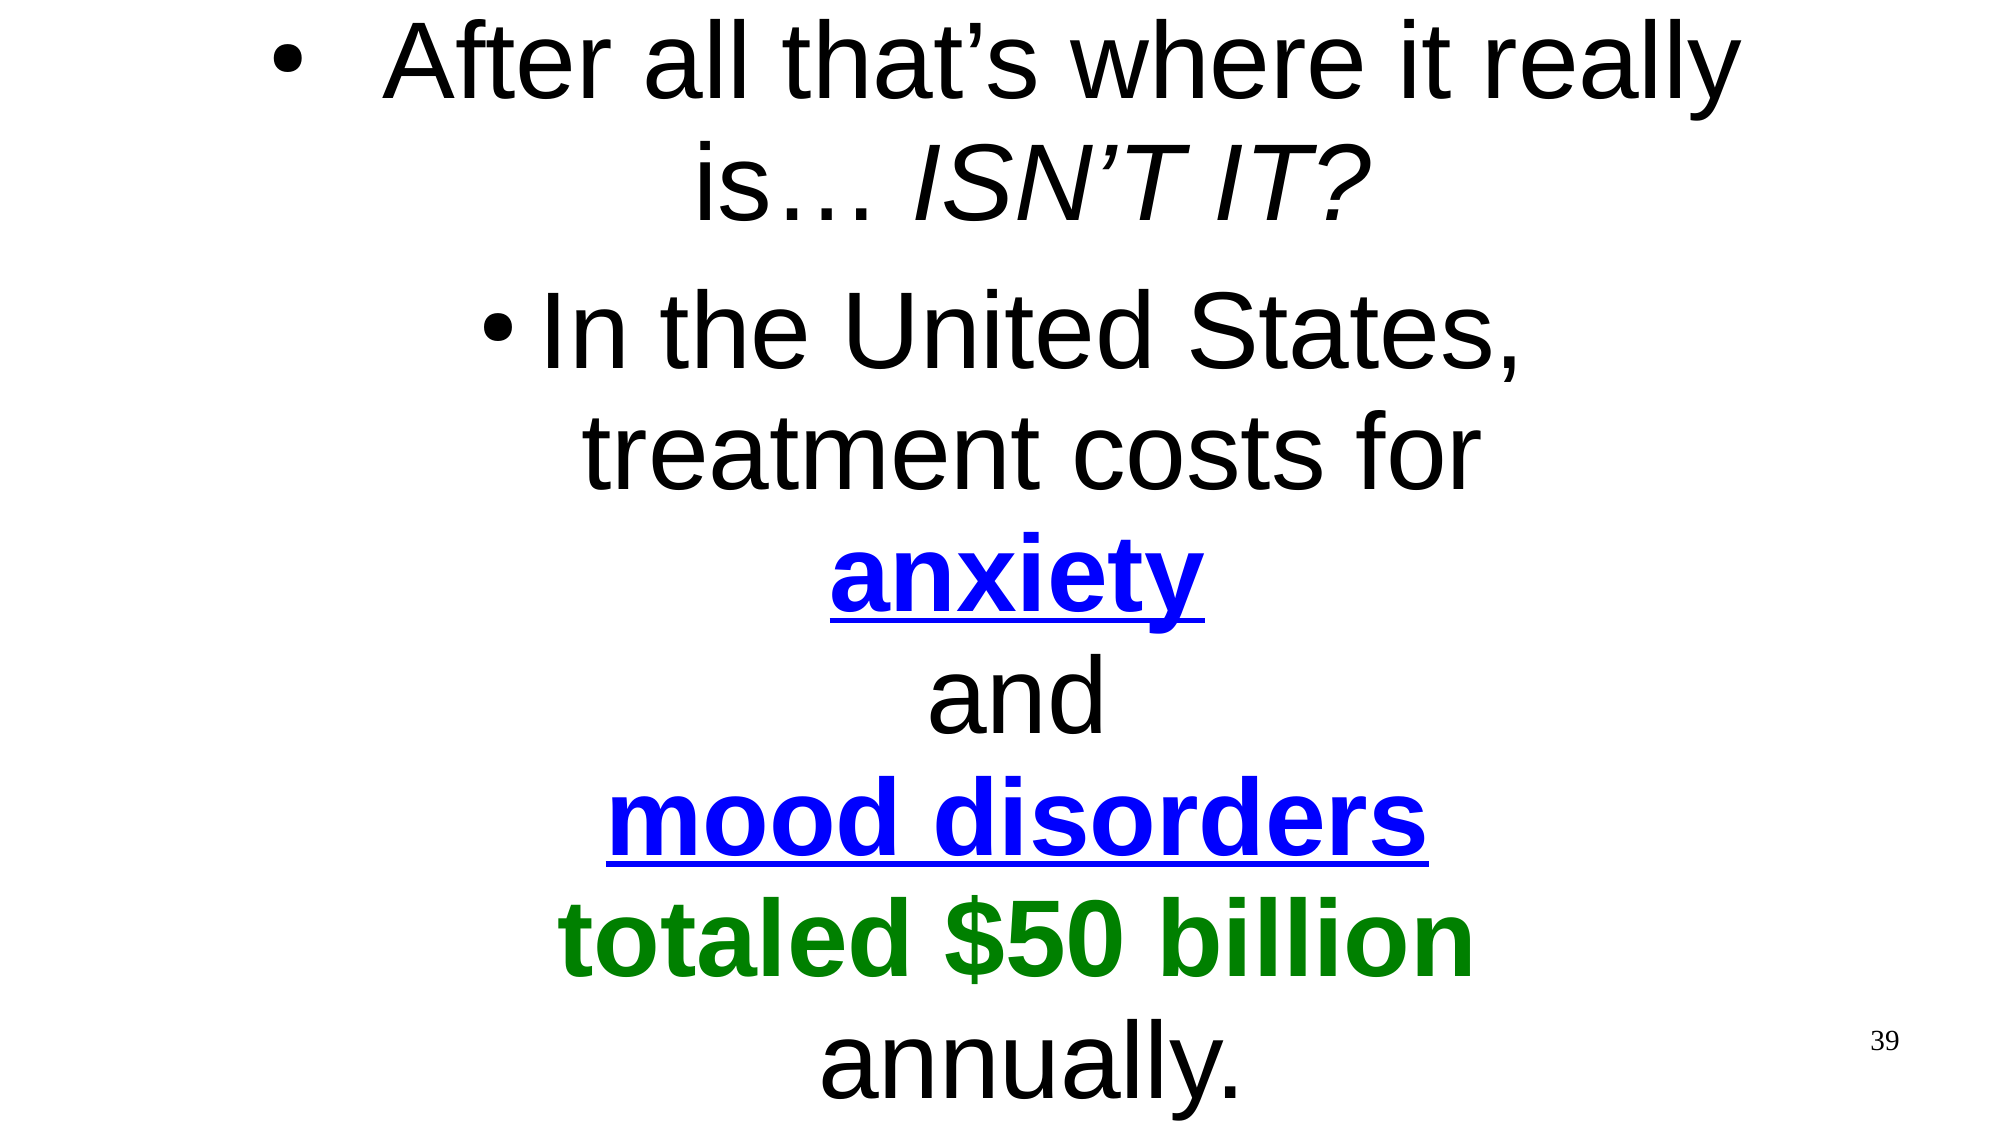

# After all that’s where it really is… ISN’T IT?
In the United States,
 treatment costs for
anxiety
and
mood disorders
totaled $50 billion
annually.
39